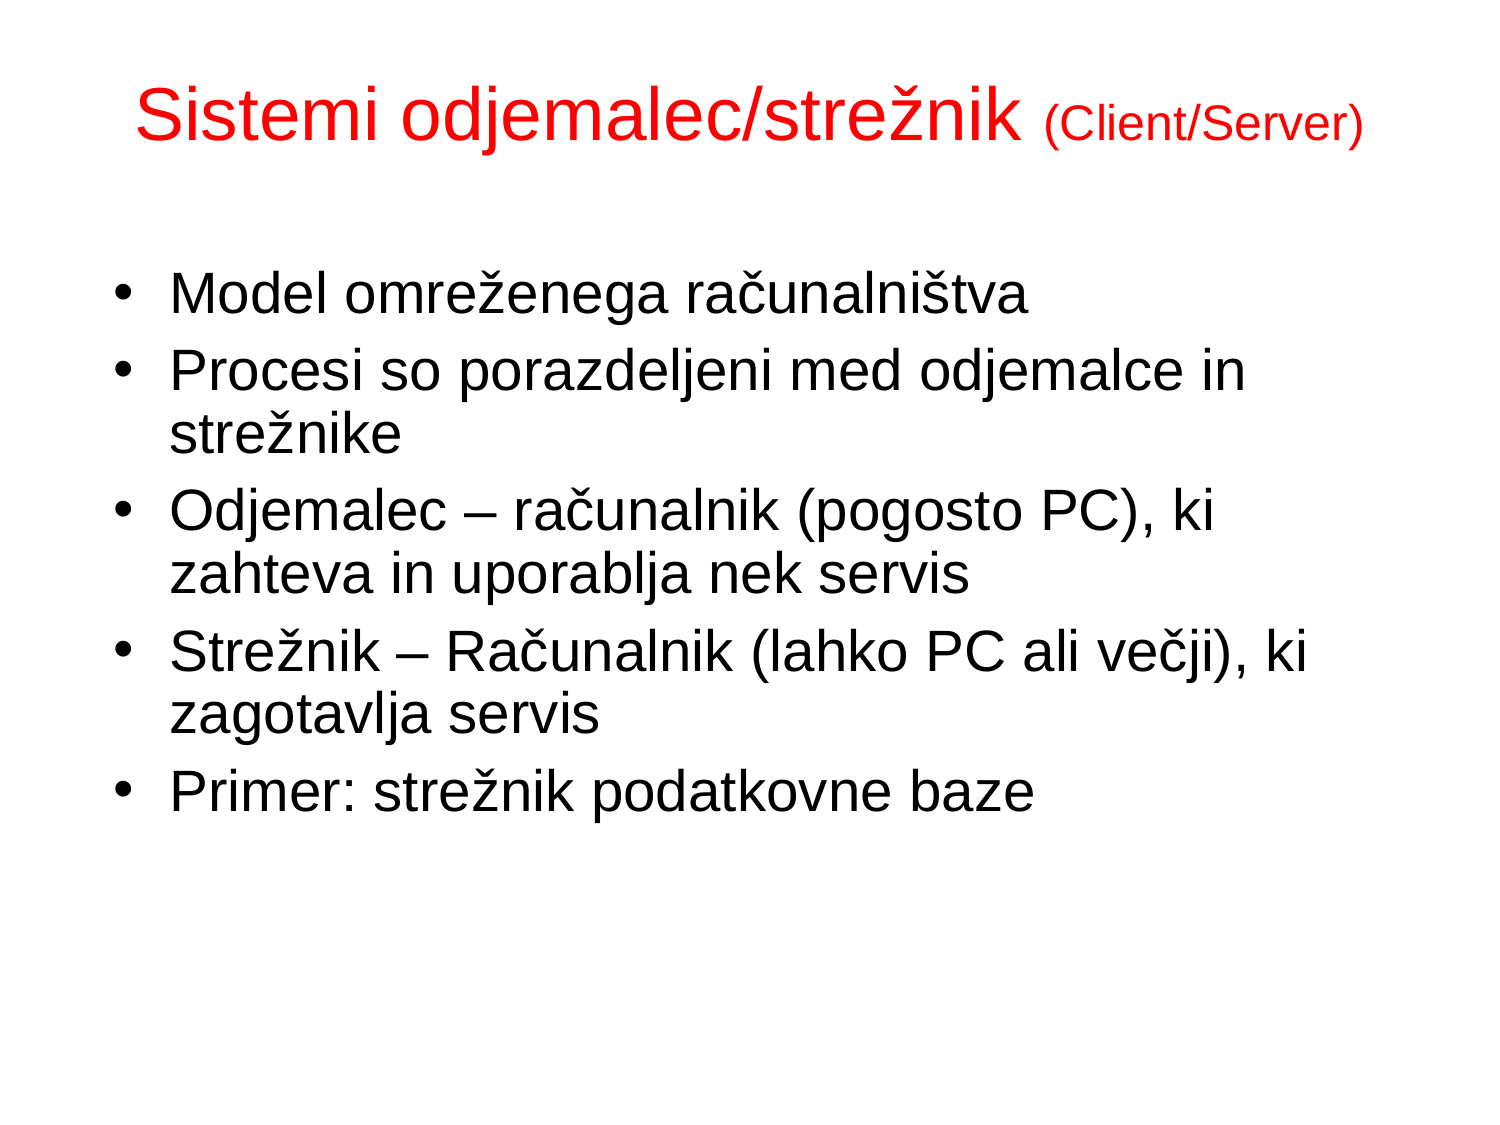

# Sistemi odjemalec/strežnik (Client/Server)
Model omreženega računalništva
Procesi so porazdeljeni med odjemalce in strežnike
Odjemalec – računalnik (pogosto PC), ki zahteva in uporablja nek servis
Strežnik – Računalnik (lahko PC ali večji), ki zagotavlja servis
Primer: strežnik podatkovne baze